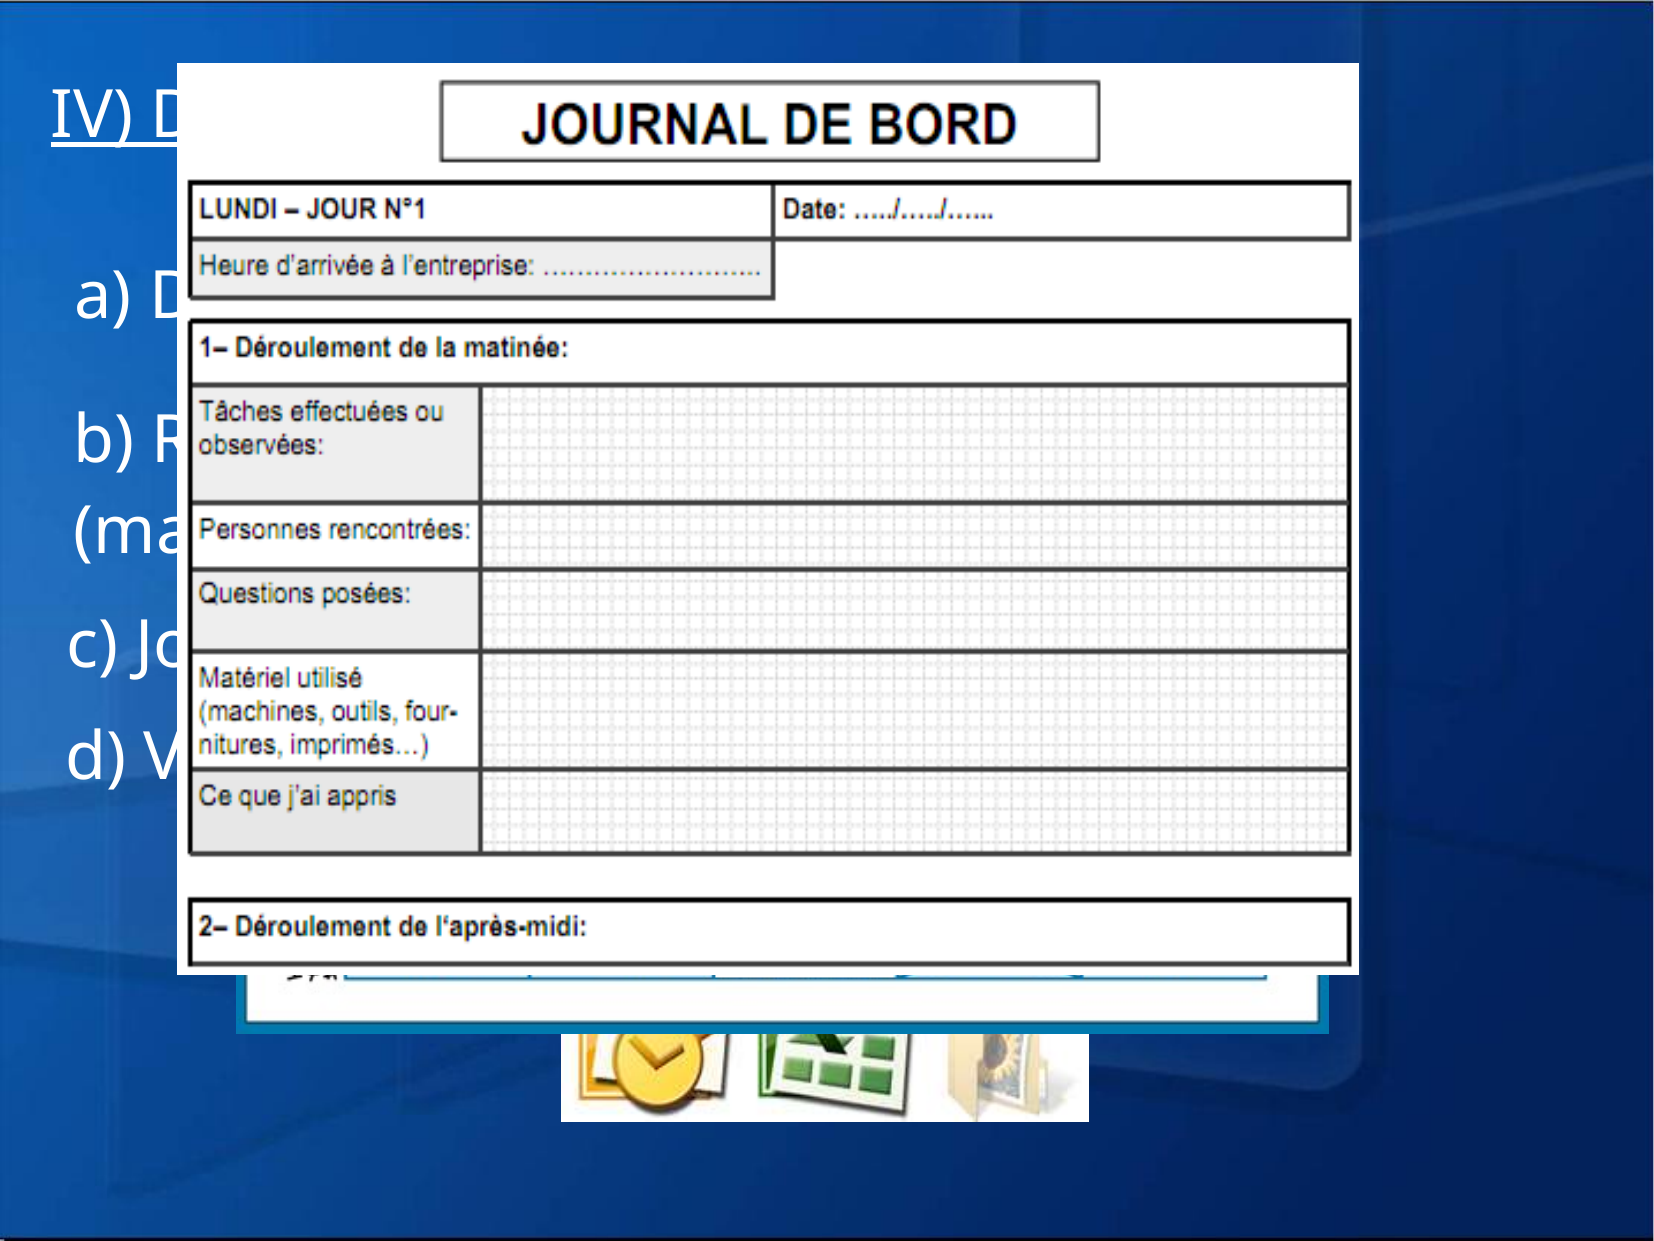

IV) Déroulement du stage :
a) Décrire les locaux, le matériel :
b) Ressources mobilisées (matérielles ,logicielles, etc...)
c) Journal de bords
d) Vos horaires